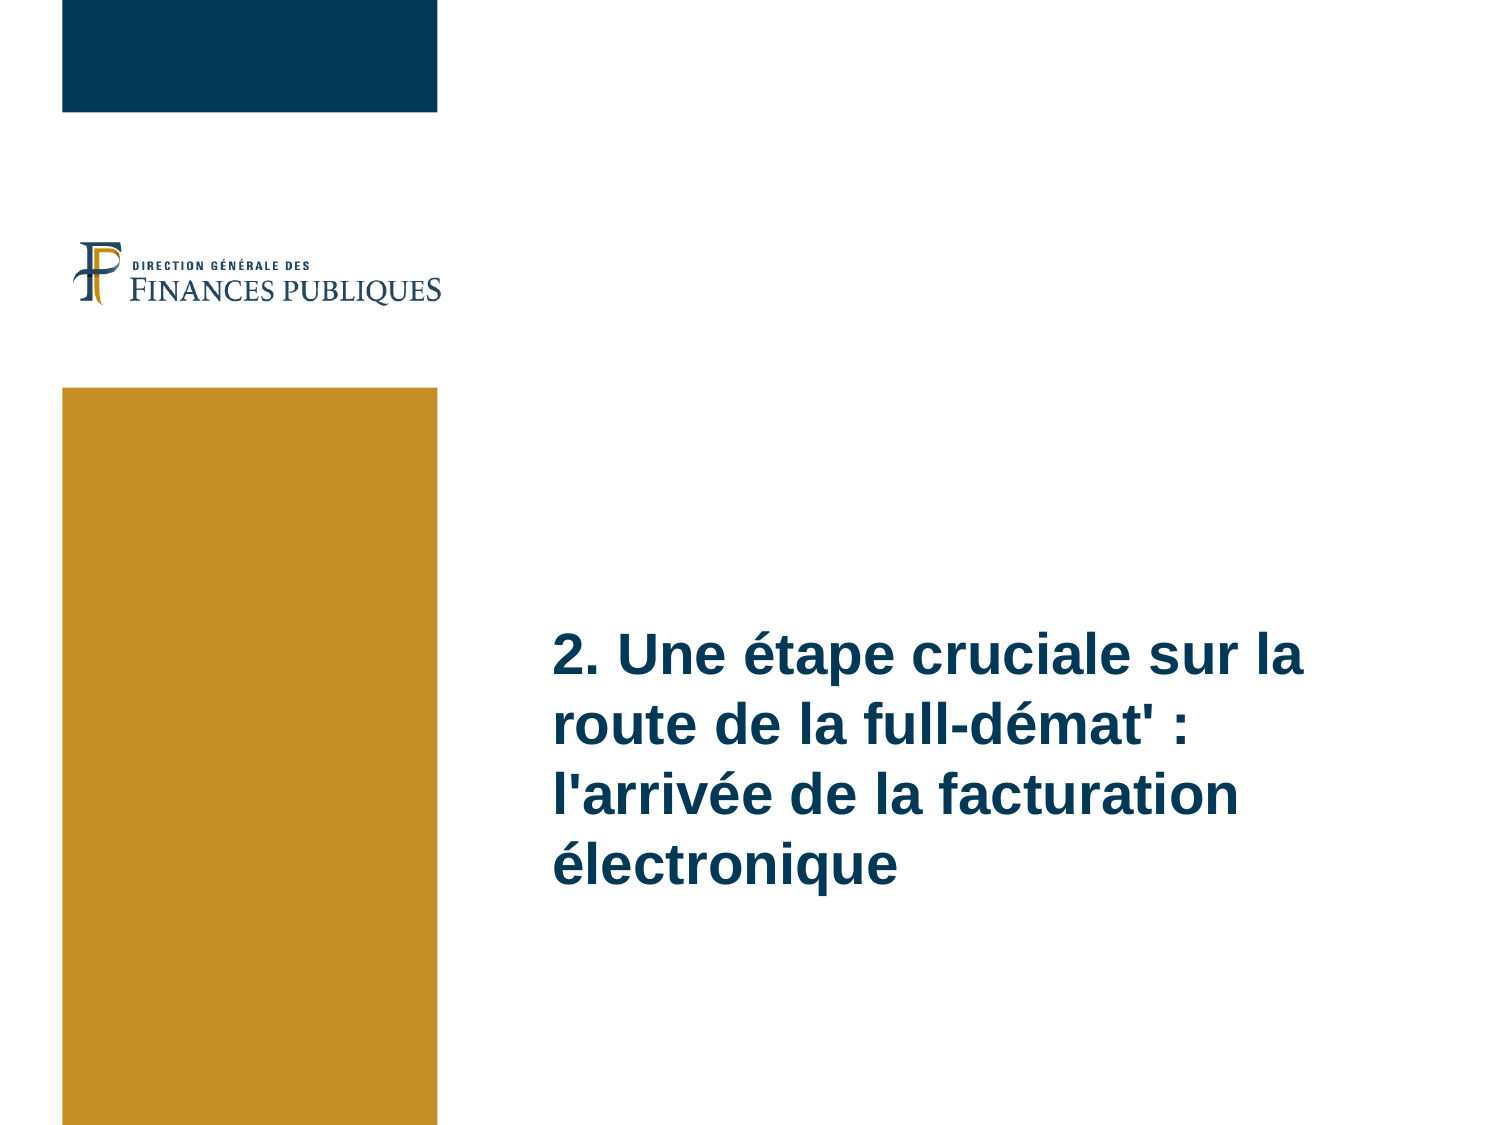

# 2. Une étape cruciale sur la route de la full-démat' : l'arrivée de la facturation électronique